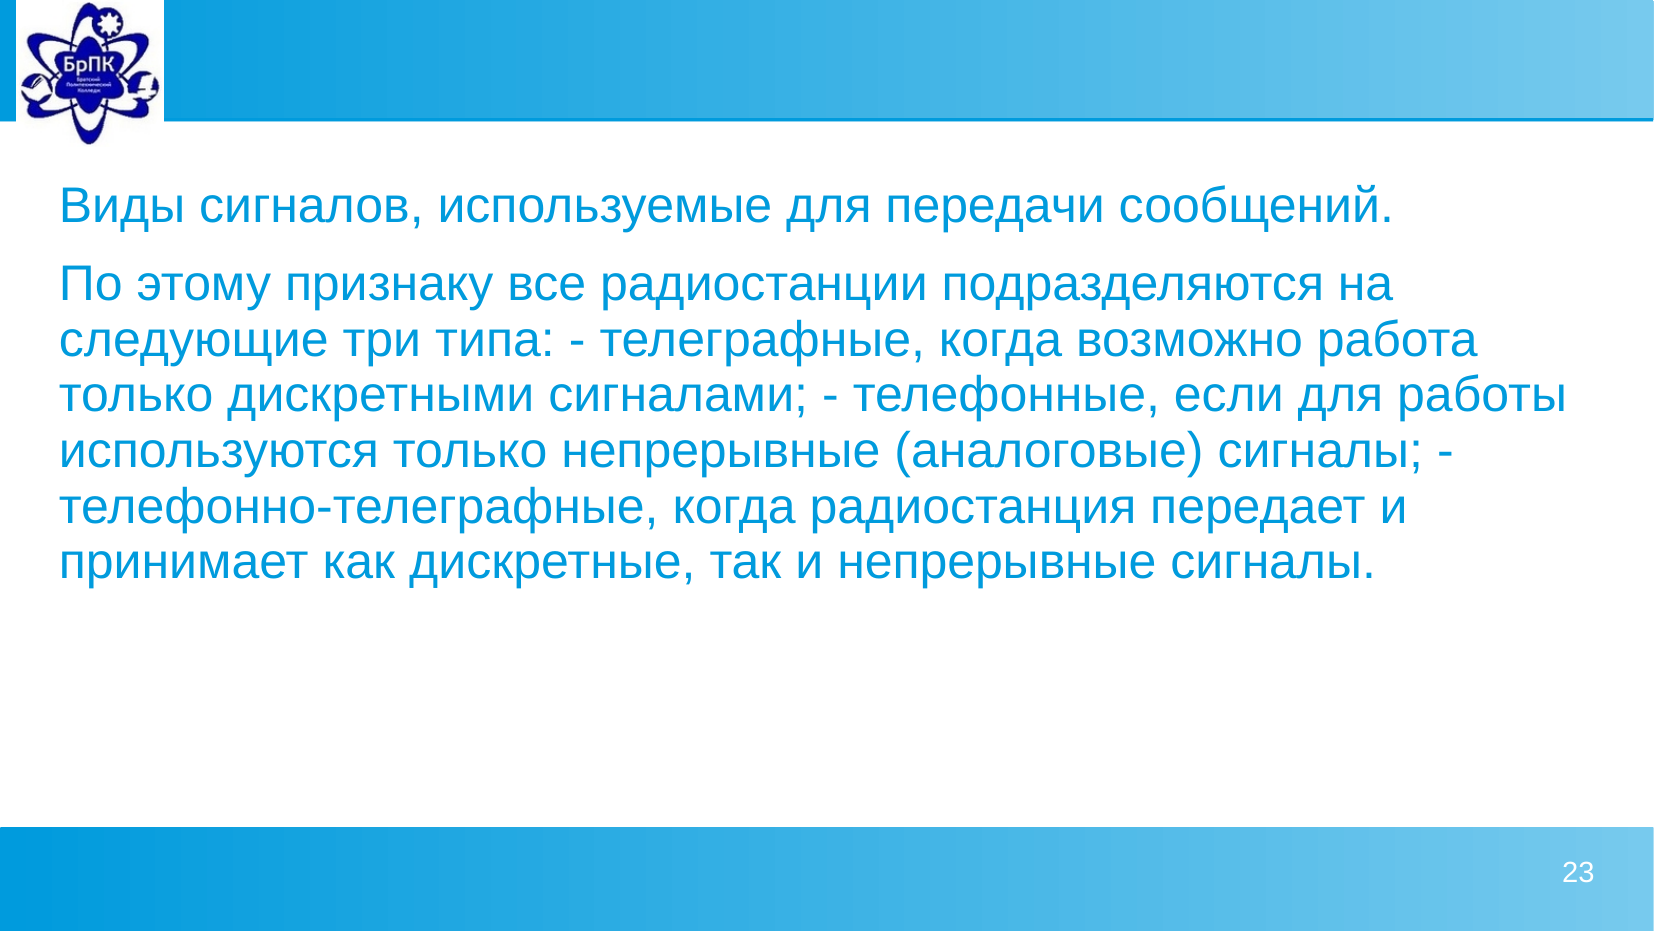

# Виды сигналов, используемые для передачи сообщений.
По этому признаку все радиостанции подразделяются на следующие три типа: - телеграфные, когда возможно работа только дискретными сигналами; - телефонные, если для работы используются только непрерывные (аналоговые) сигналы; - телефонно-телеграфные, когда радиостанция передает и принимает как дискретные, так и непрерывные сигналы.
23